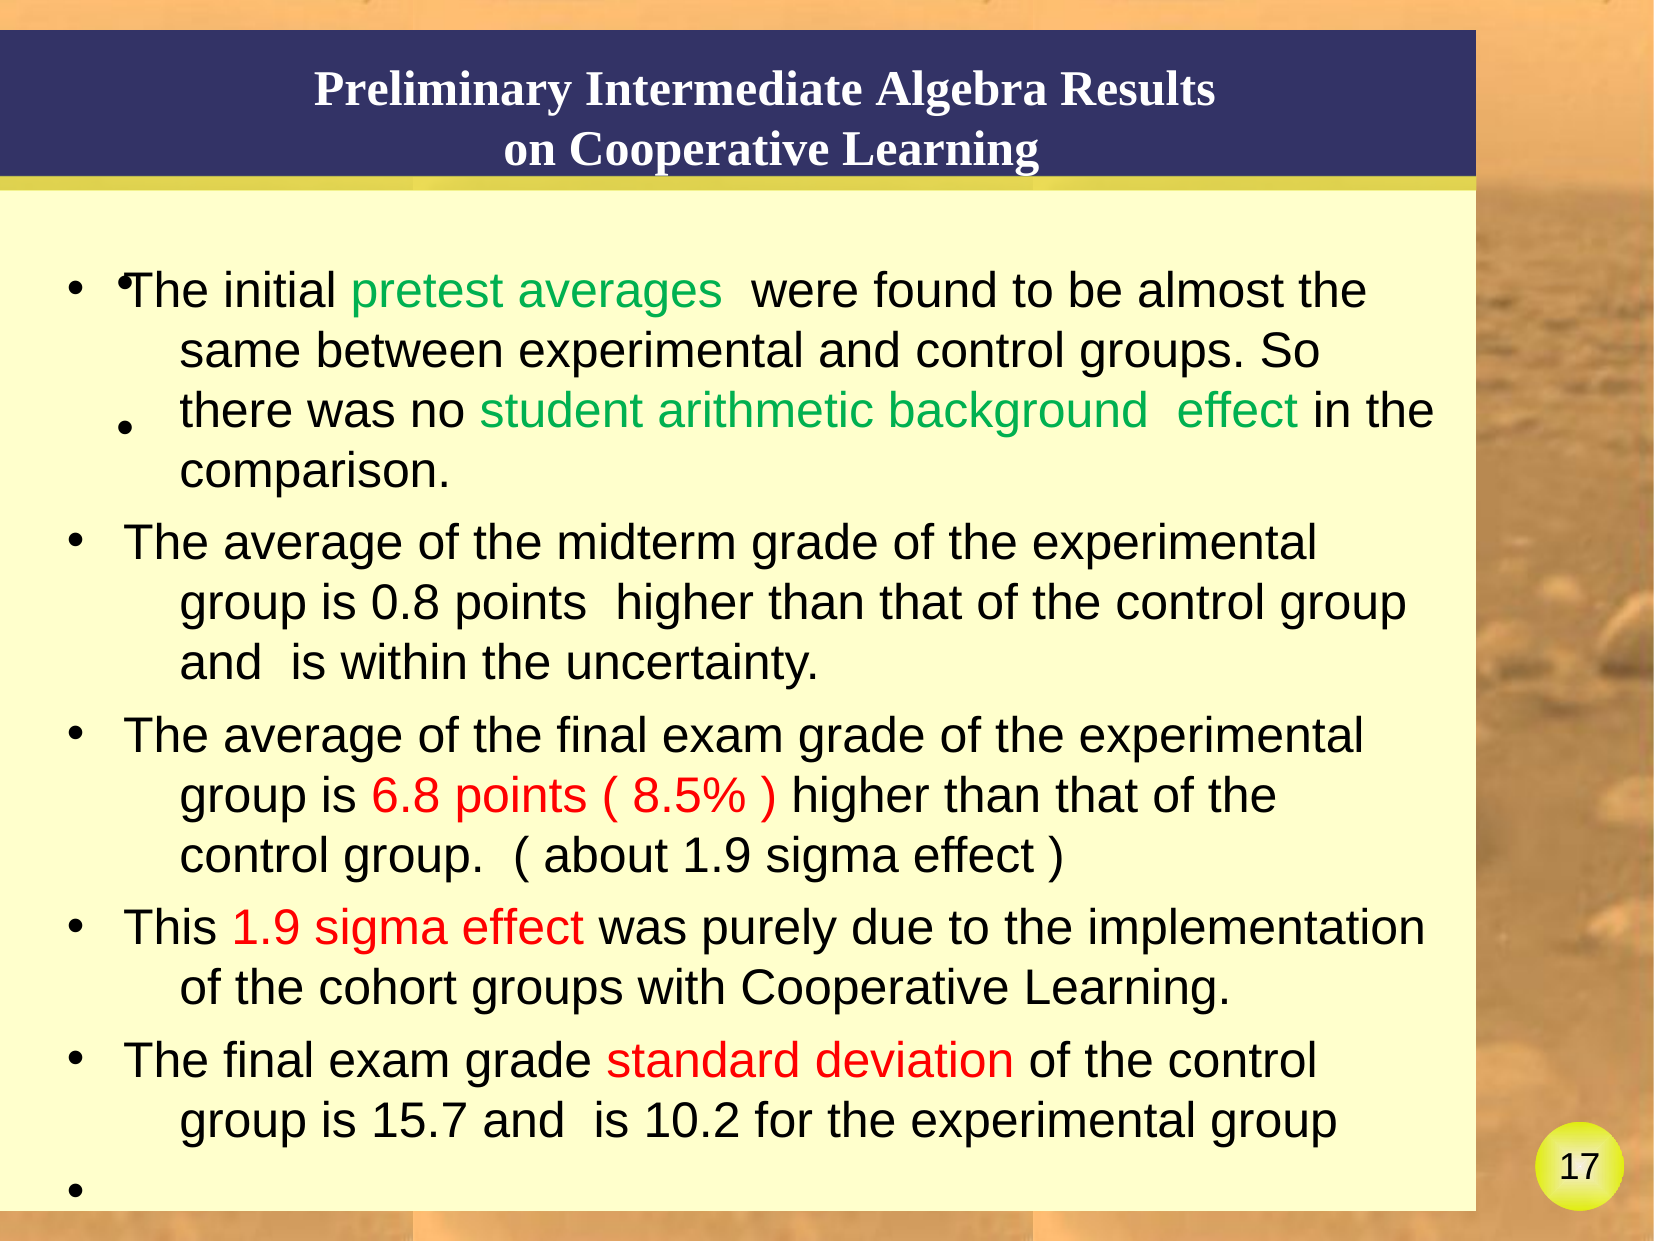

Preliminary Intermediate Algebra Results
on Cooperative Learning
The initial pretest averages were found to be almost the same between experimental and control groups. So there was no student arithmetic background effect in the comparison.
The average of the midterm grade of the experimental group is 0.8 points higher than that of the control group and is within the uncertainty.
The average of the final exam grade of the experimental group is 6.8 points ( 8.5% ) higher than that of the control group. ( about 1.9 sigma effect )
This 1.9 sigma effect was purely due to the implementation of the cohort groups with Cooperative Learning.
The final exam grade standard deviation of the control group is 15.7 and is 10.2 for the experimental group